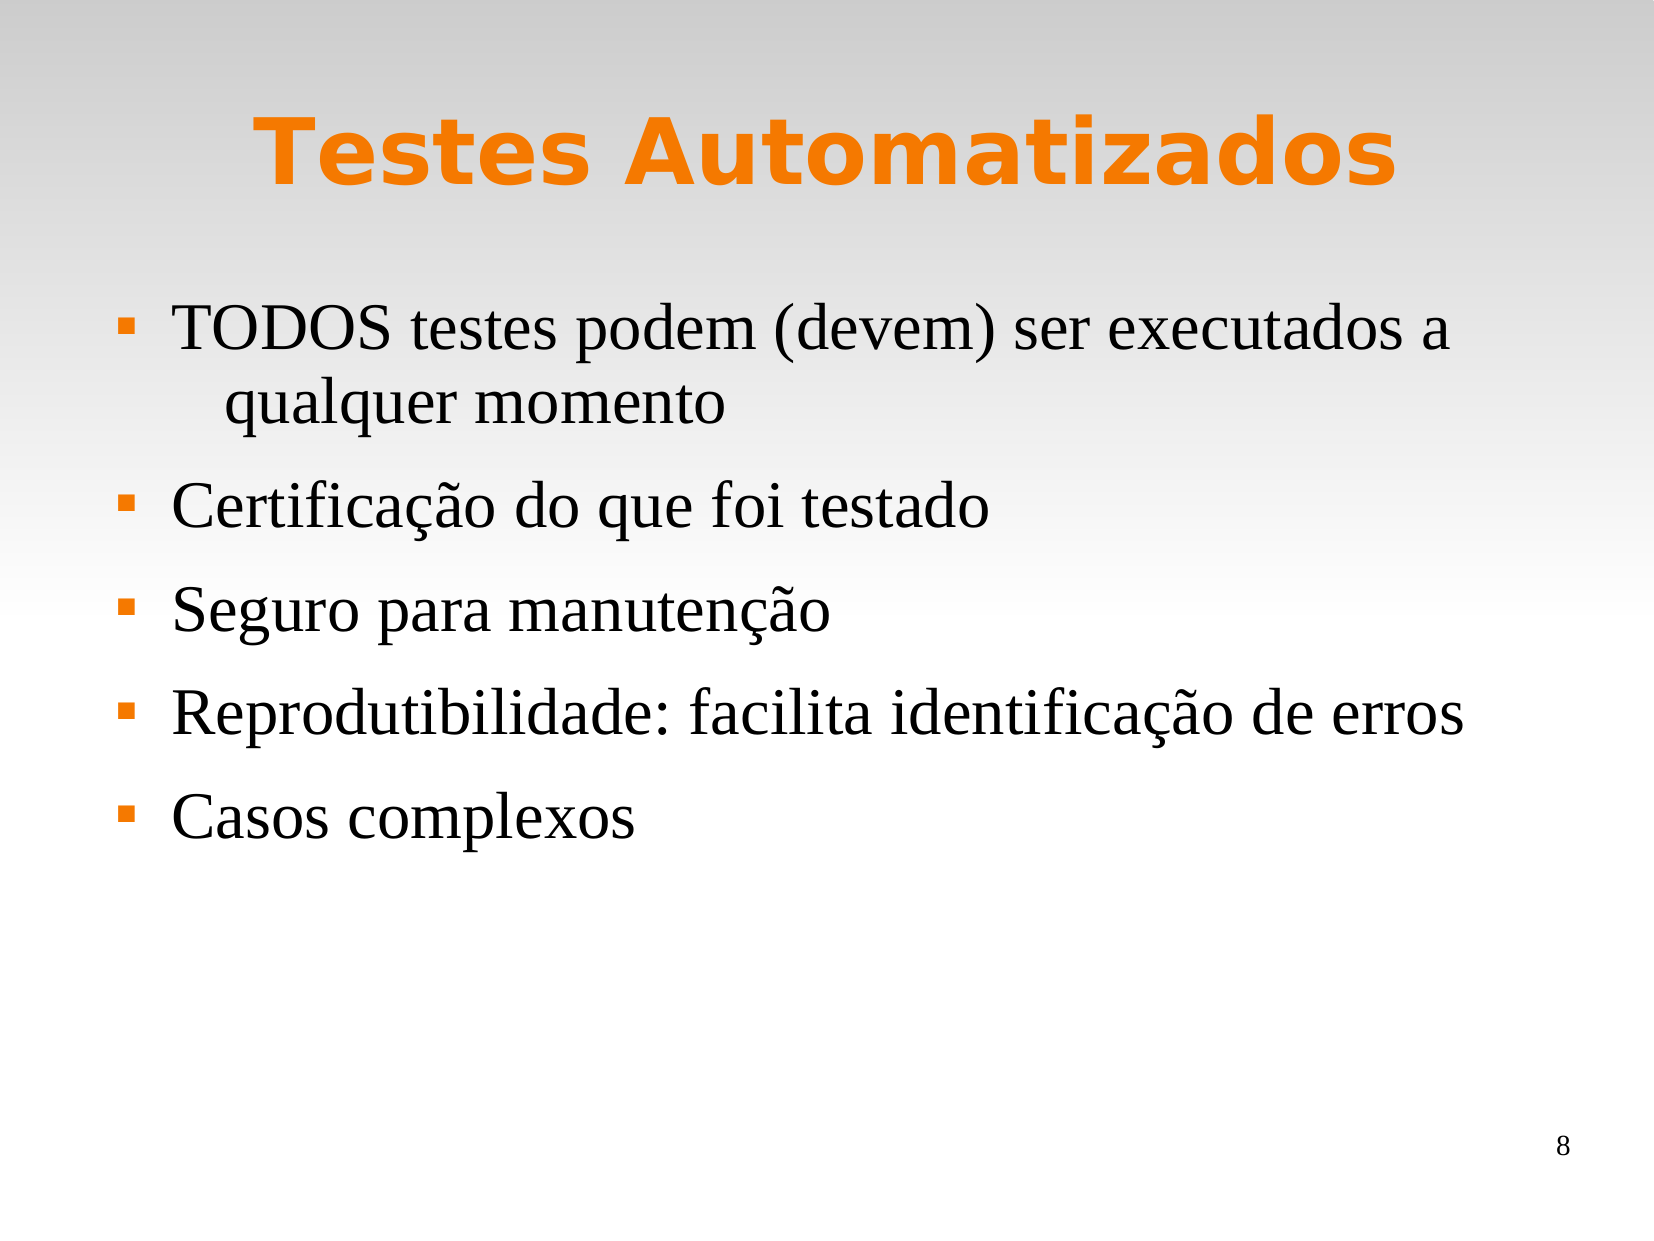

# Testes Automatizados
TODOS testes podem (devem) ser executados a qualquer momento
Certificação do que foi testado
Seguro para manutenção
Reprodutibilidade: facilita identificação de erros
Casos complexos
8